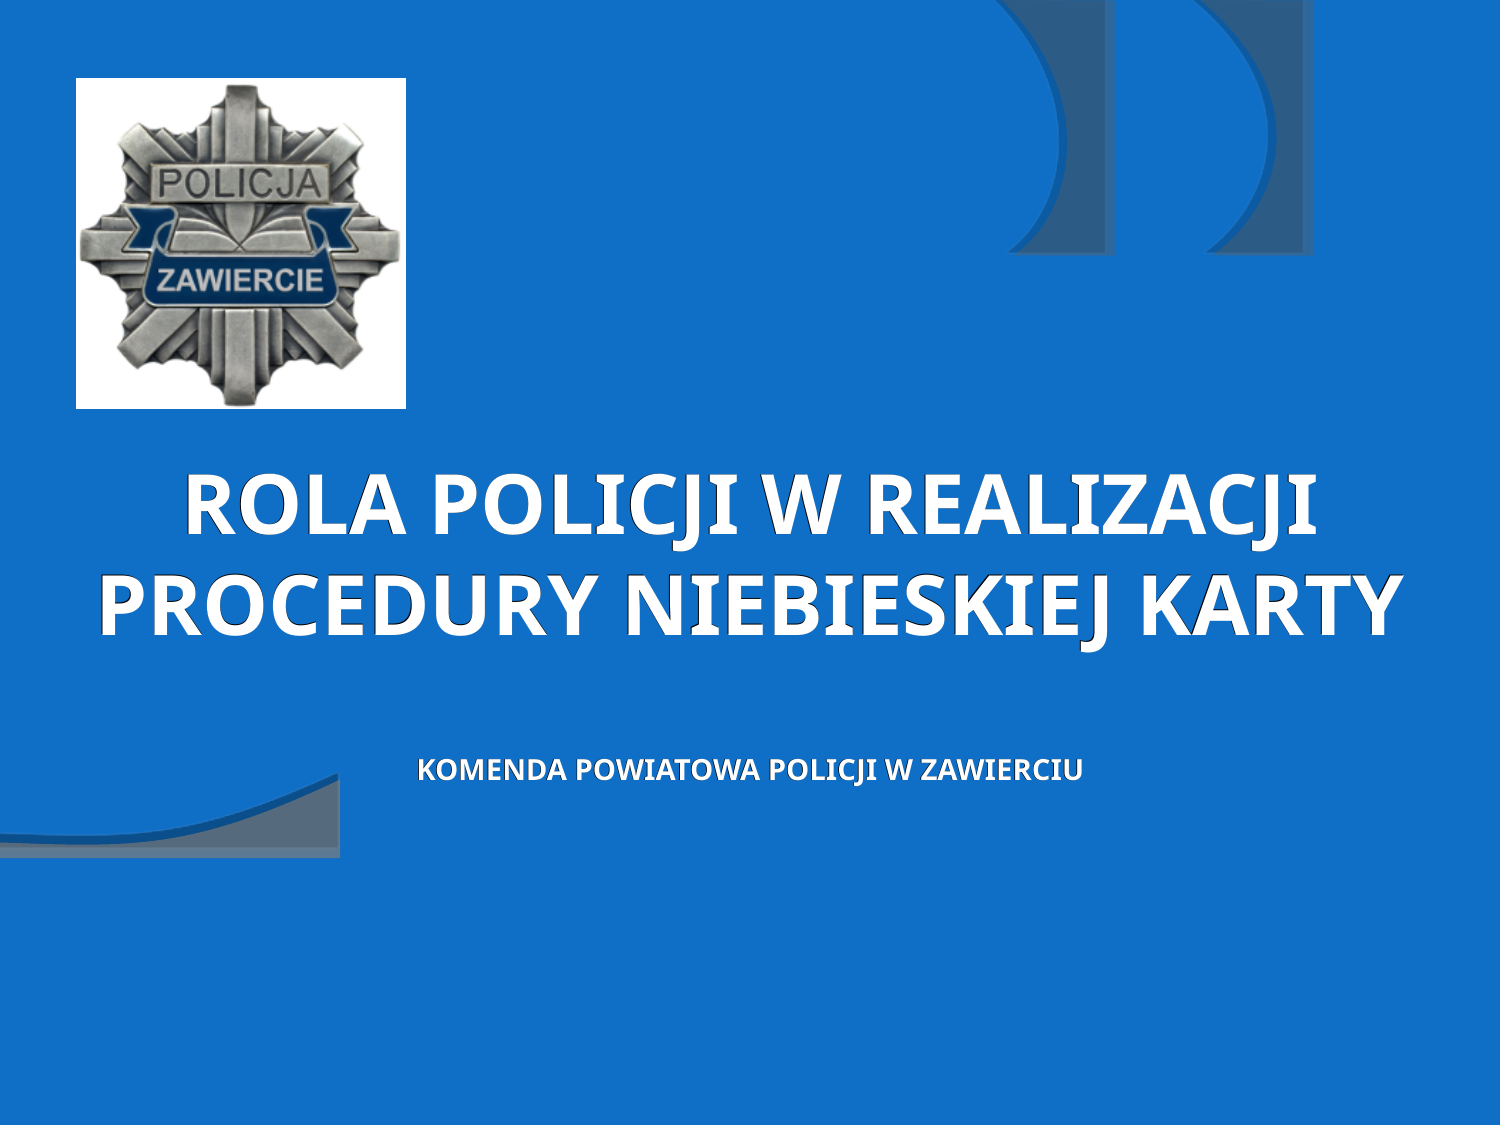

# ROLA POLICJI W REALIZACJI PROCEDURY NIEBIESKIEJ KARTY KOMENDA POWIATOWA POLICJI W ZAWIERCIU